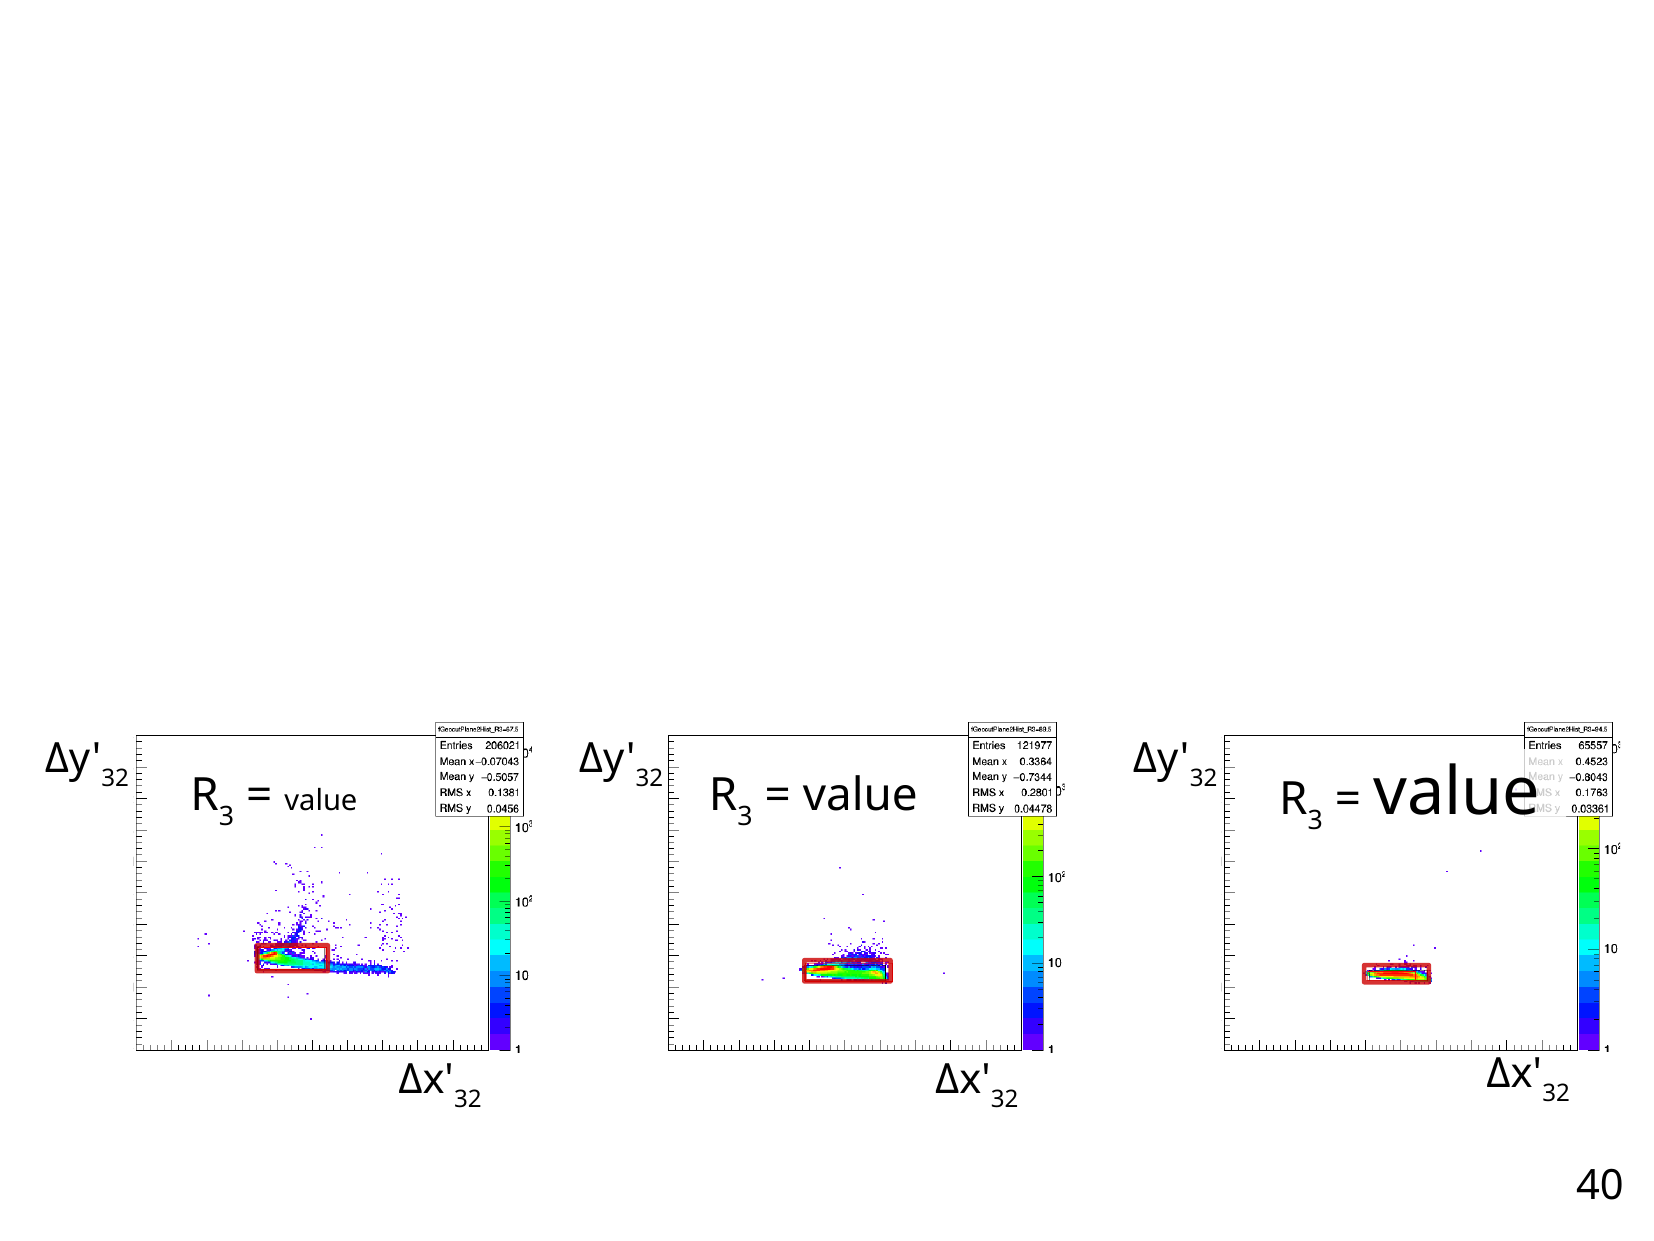

Δy'32
Δy'32
Δy'32
R3 = value
R3 = value
R3 = value
Δx'32
Δx'32
Δx'32
40